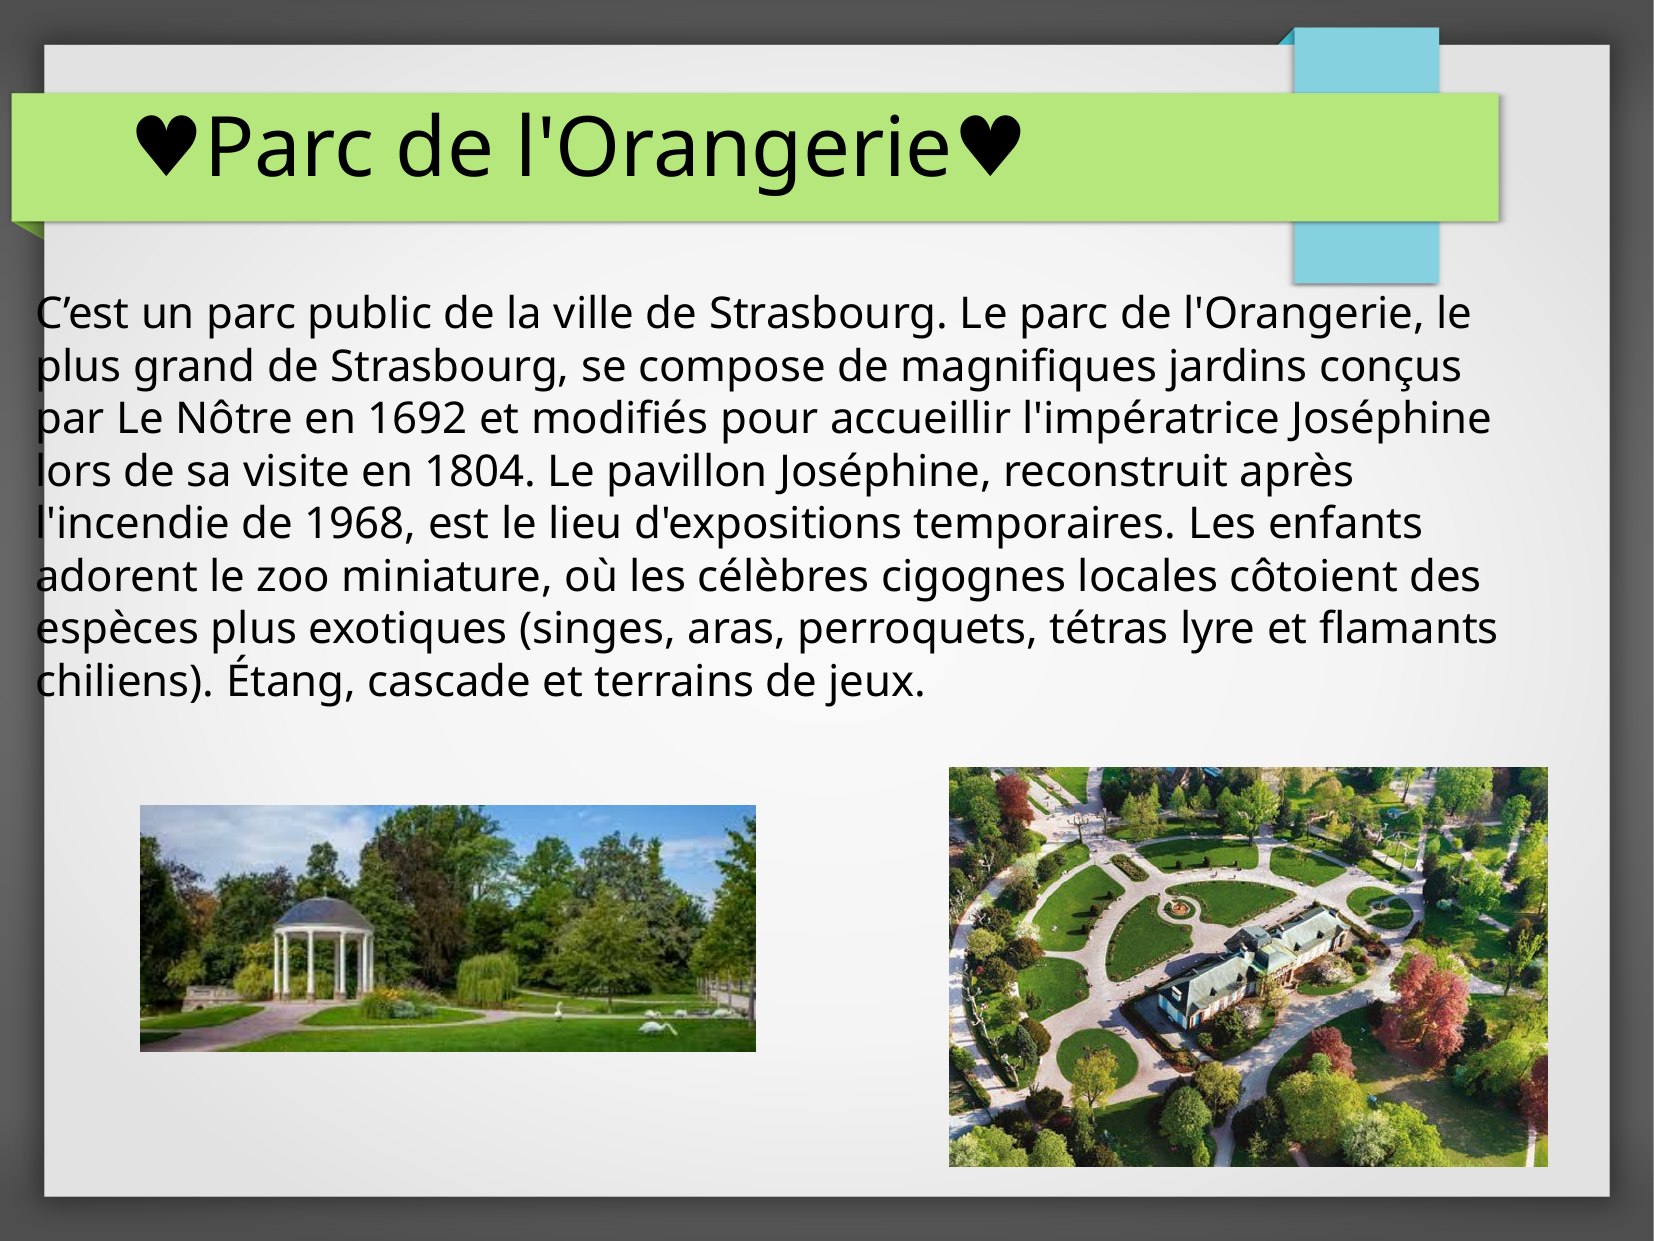

# ♥Parc de l'Orangerie♥
C’est un parc public de la ville de Strasbourg. Le parc de l'Orangerie, le plus grand de Strasbourg, se compose de magnifiques jardins conçus par Le Nôtre en 1692 et modifiés pour accueillir l'impératrice Joséphine lors de sa visite en 1804. Le pavillon Joséphine, reconstruit après l'incendie de 1968, est le lieu d'expositions temporaires. Les enfants adorent le zoo miniature, où les célèbres cigognes locales côtoient des espèces plus exotiques (singes, aras, perroquets, tétras lyre et flamants chiliens). Étang, cascade et terrains de jeux.